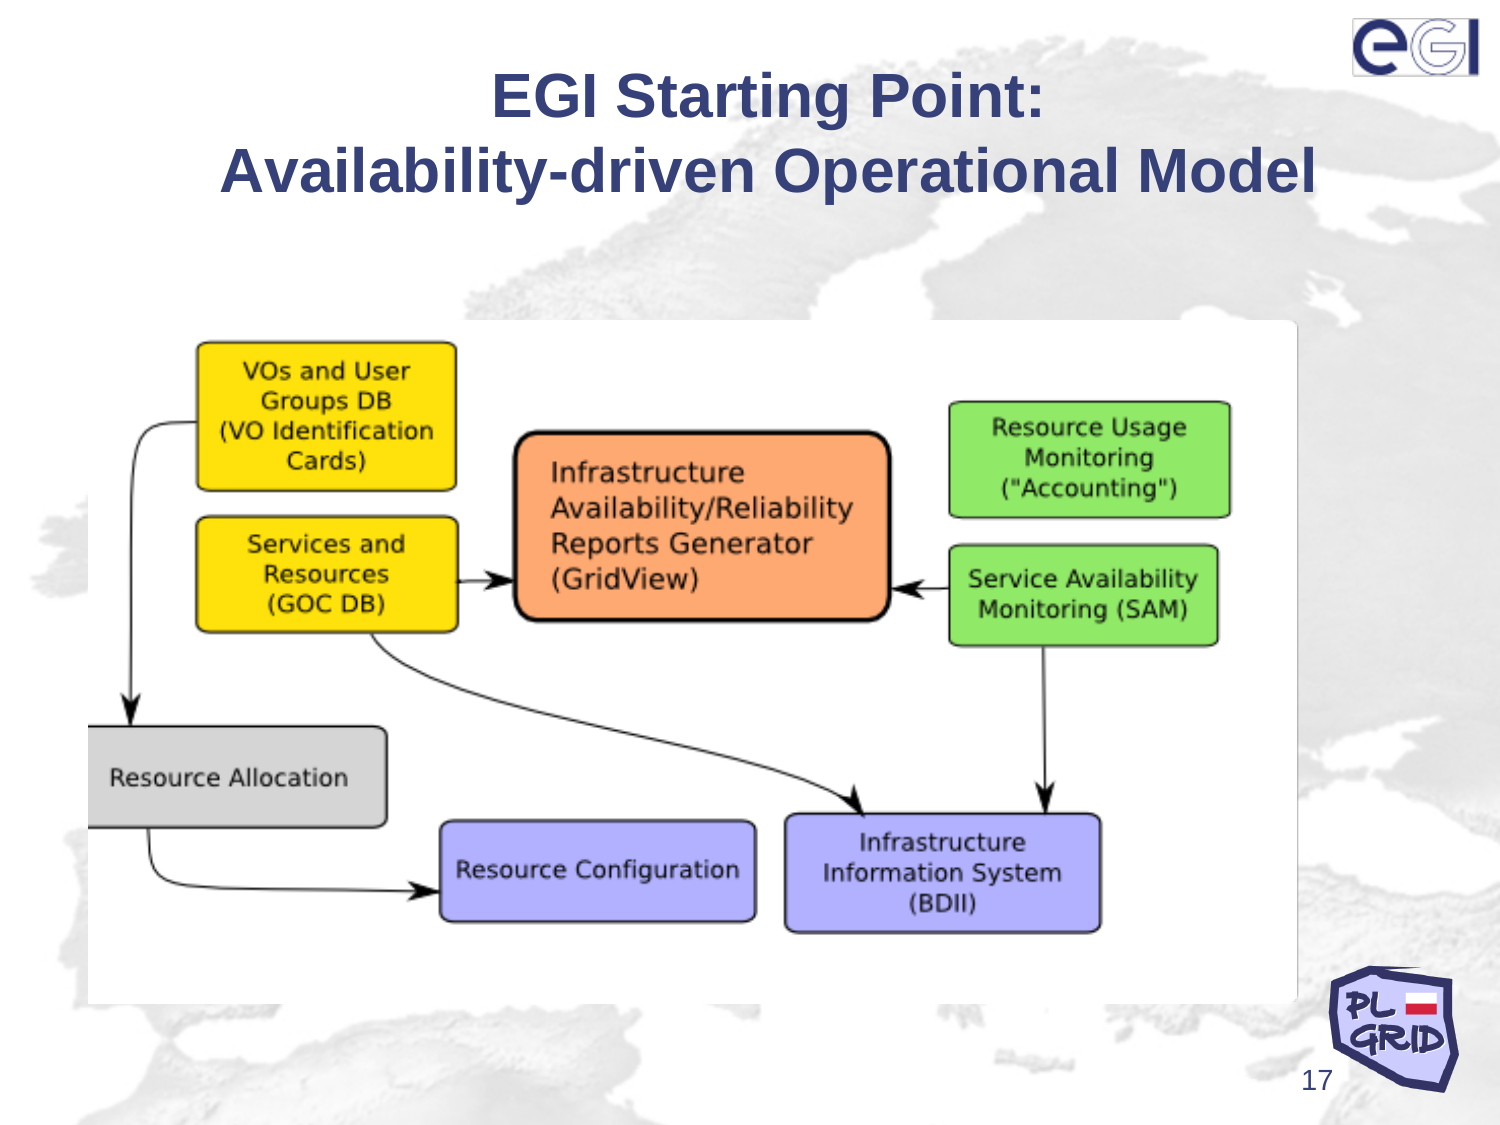

# EGI Starting Point: Availability-driven Operational Model
17